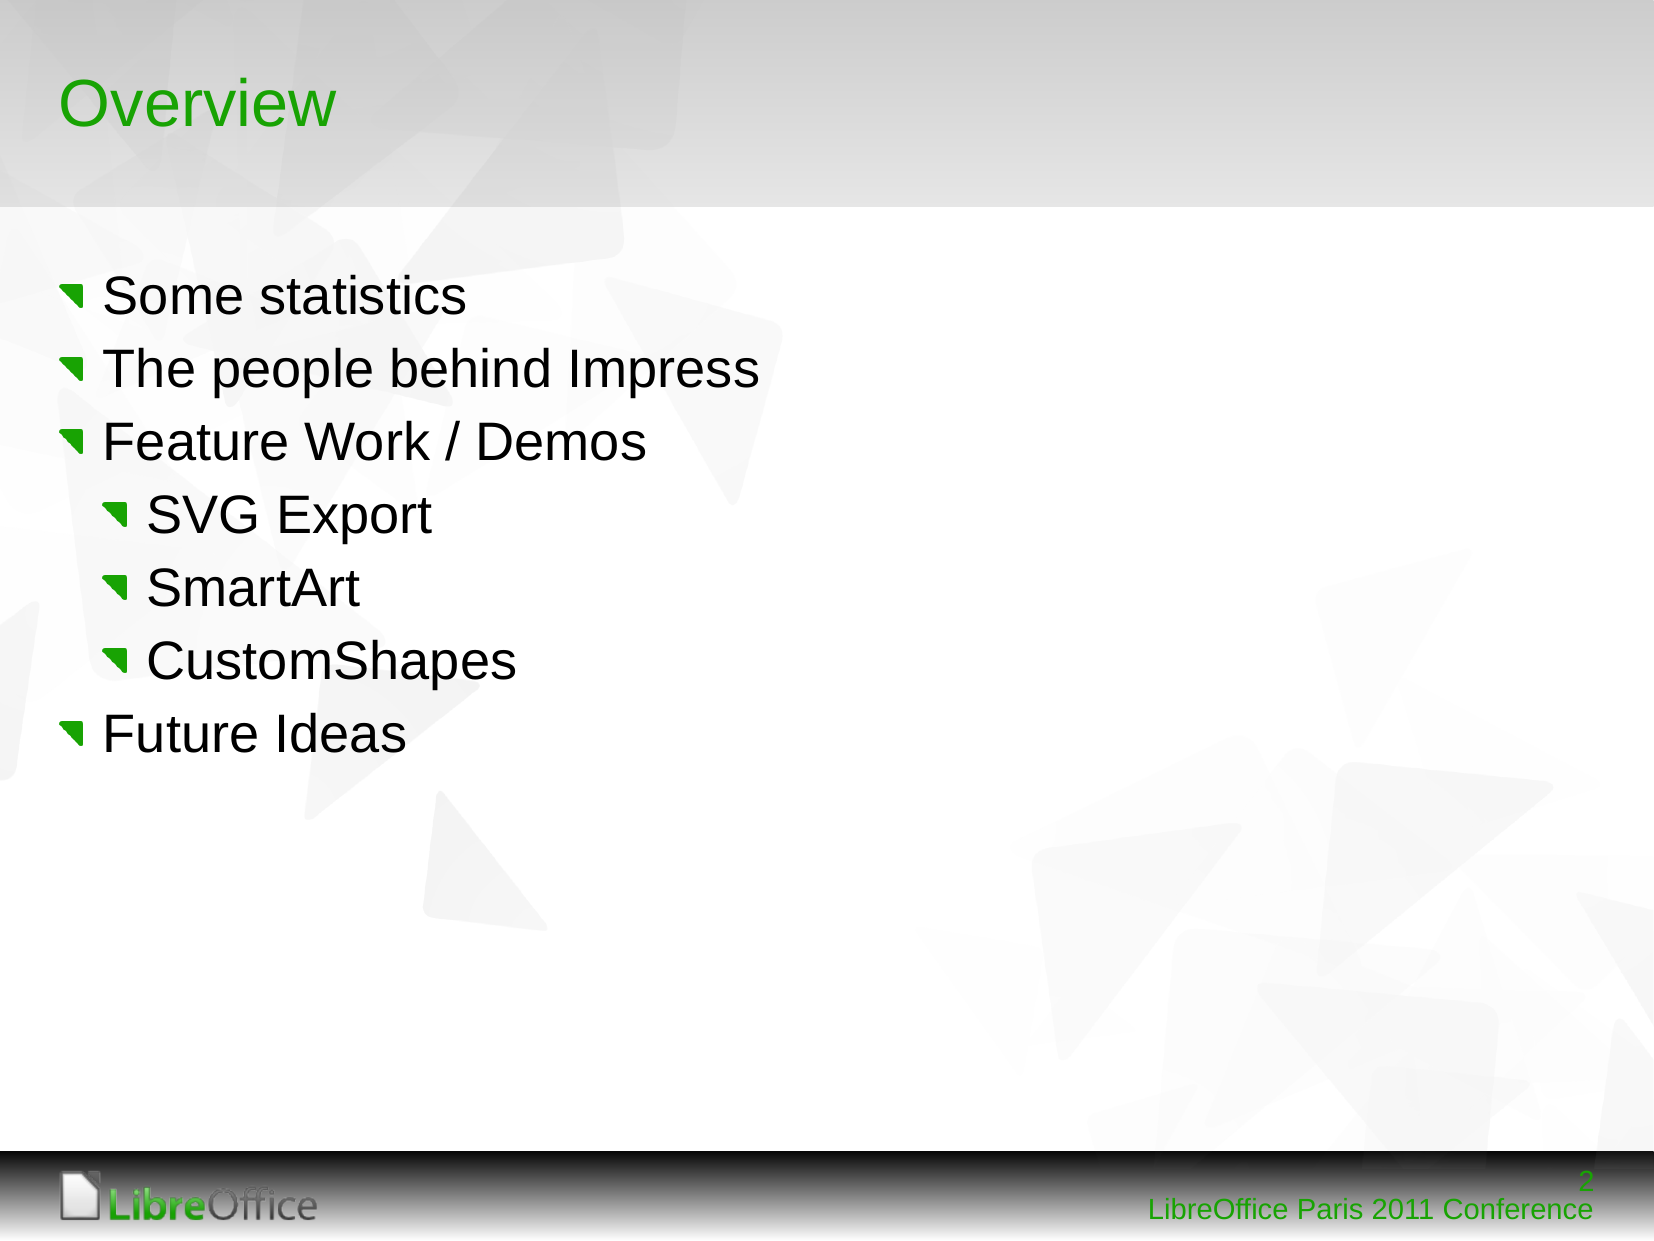

# Overview
Some statistics
The people behind Impress
Feature Work / Demos
SVG Export
SmartArt
CustomShapes
Future Ideas
2
LibreOffice Paris 2011 Conference